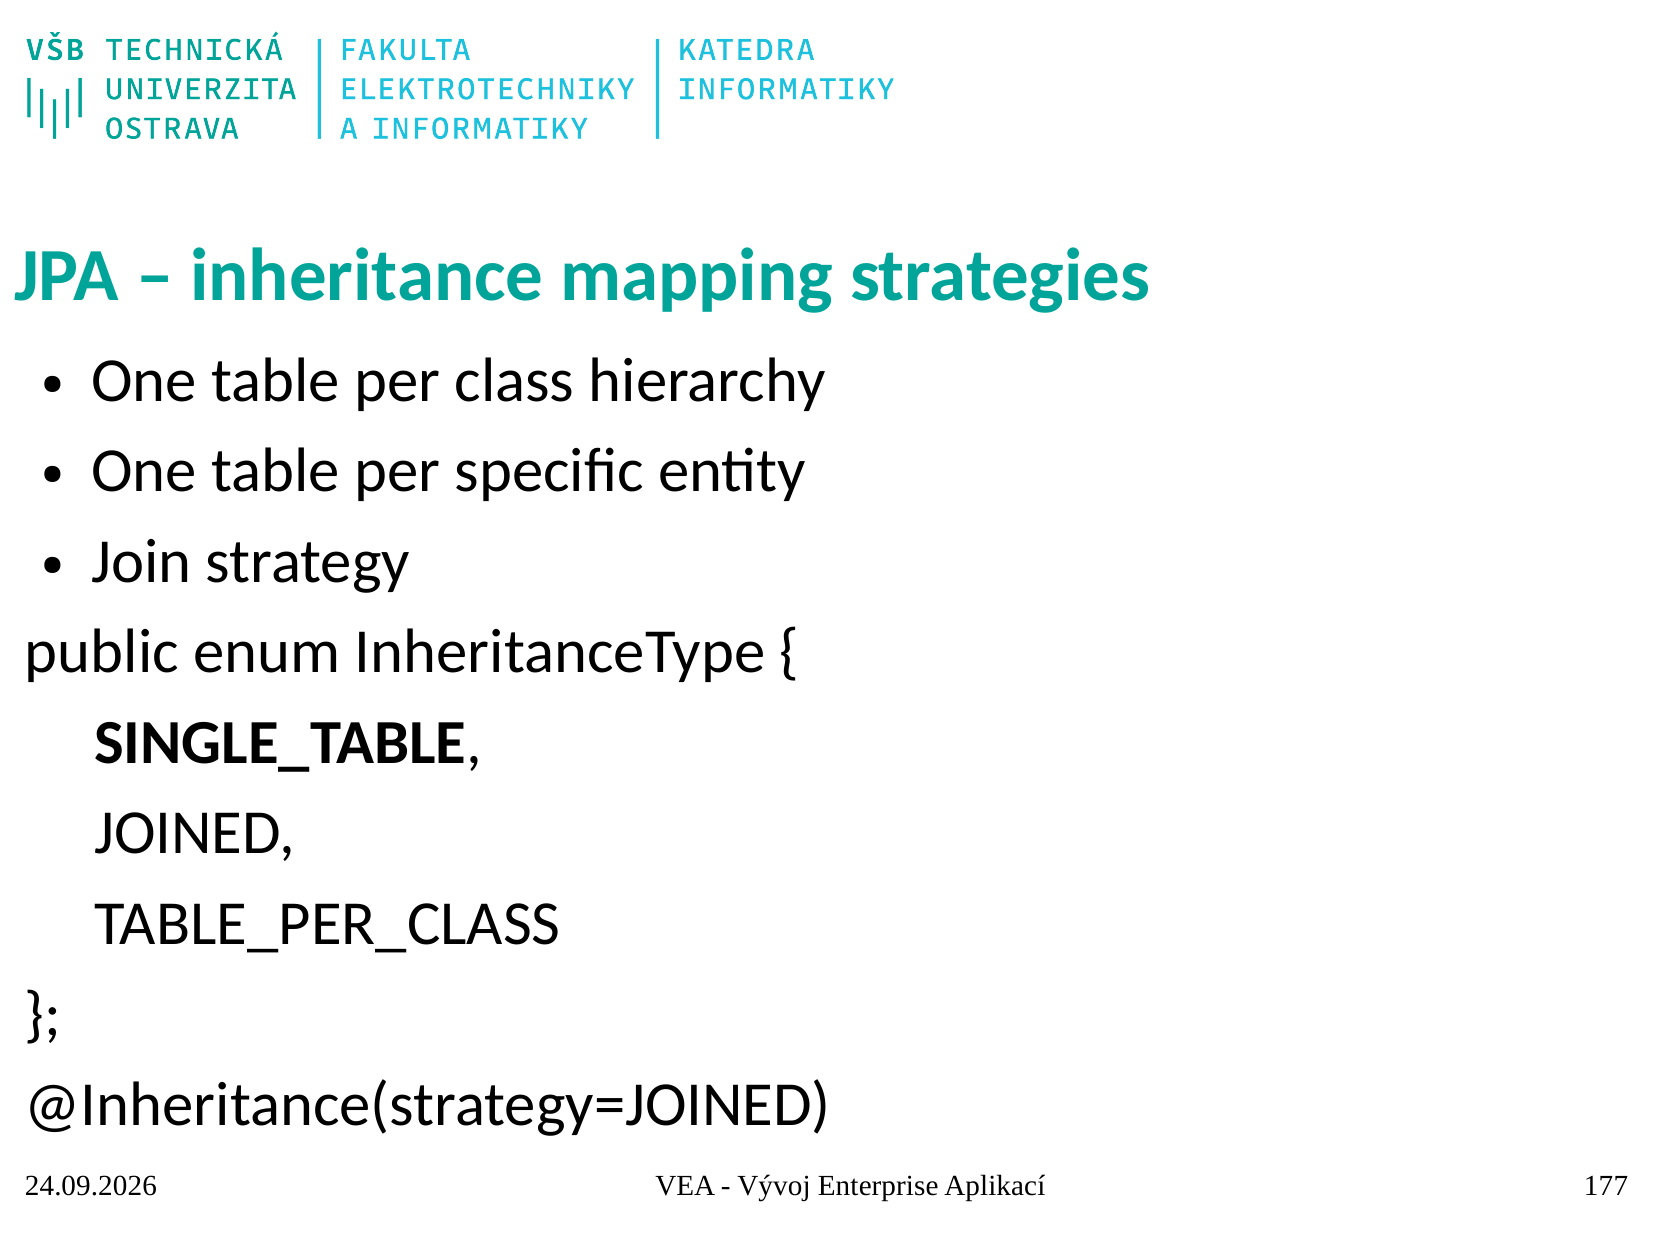

JPA – inheritance mapping strategies
# One table per class hierarchy
One table per specific entity
Join strategy
public enum InheritanceType {
	SINGLE_TABLE,
	JOINED,
	TABLE_PER_CLASS
};
@Inheritance(strategy=JOINED)
VEA - Vývoj Enterprise Aplikací
177